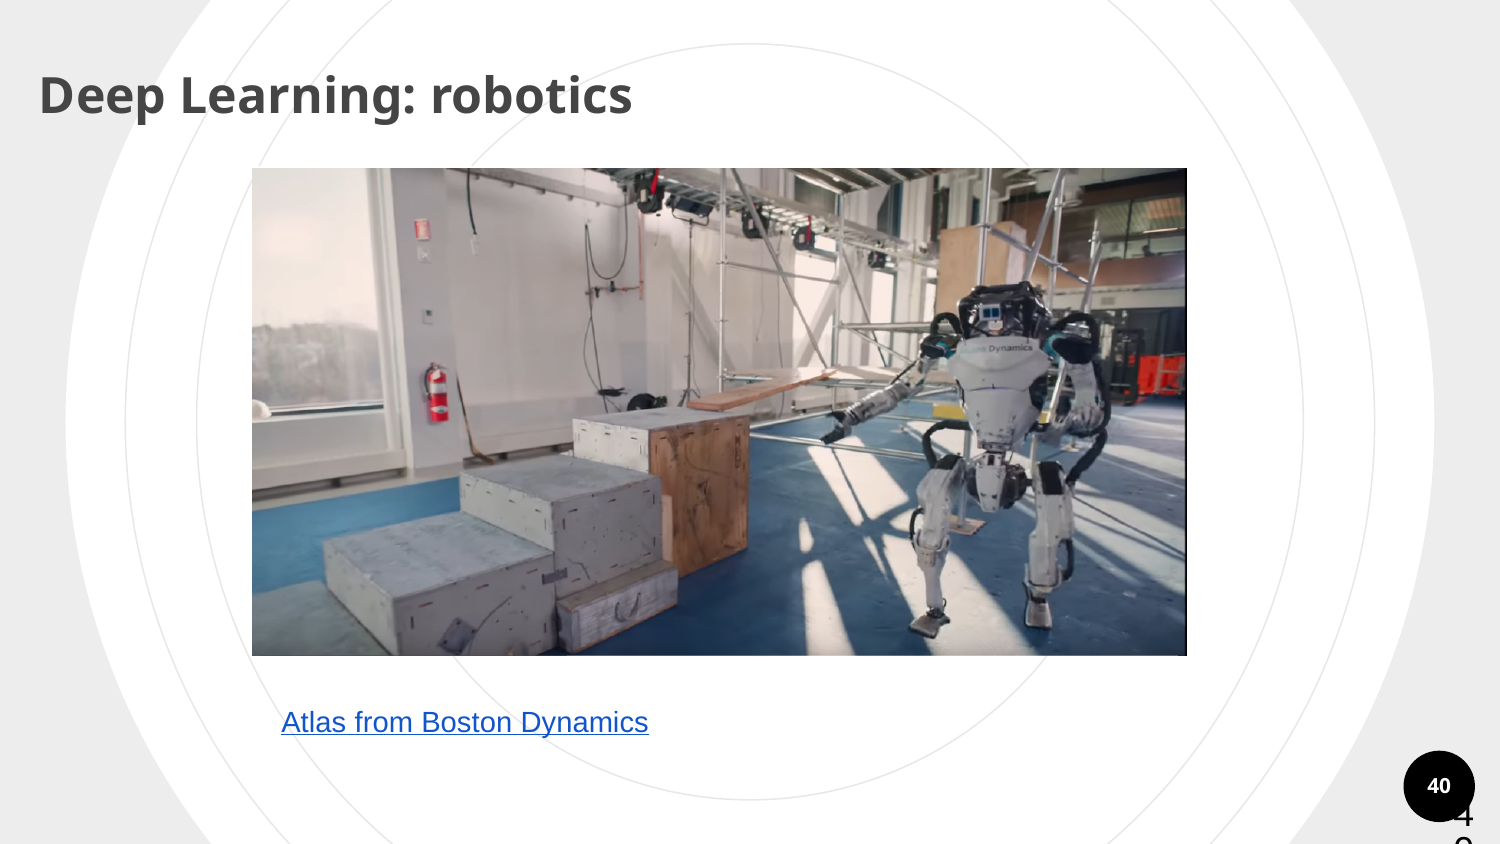

Deep Learning: robotics
Atlas from Boston Dynamics